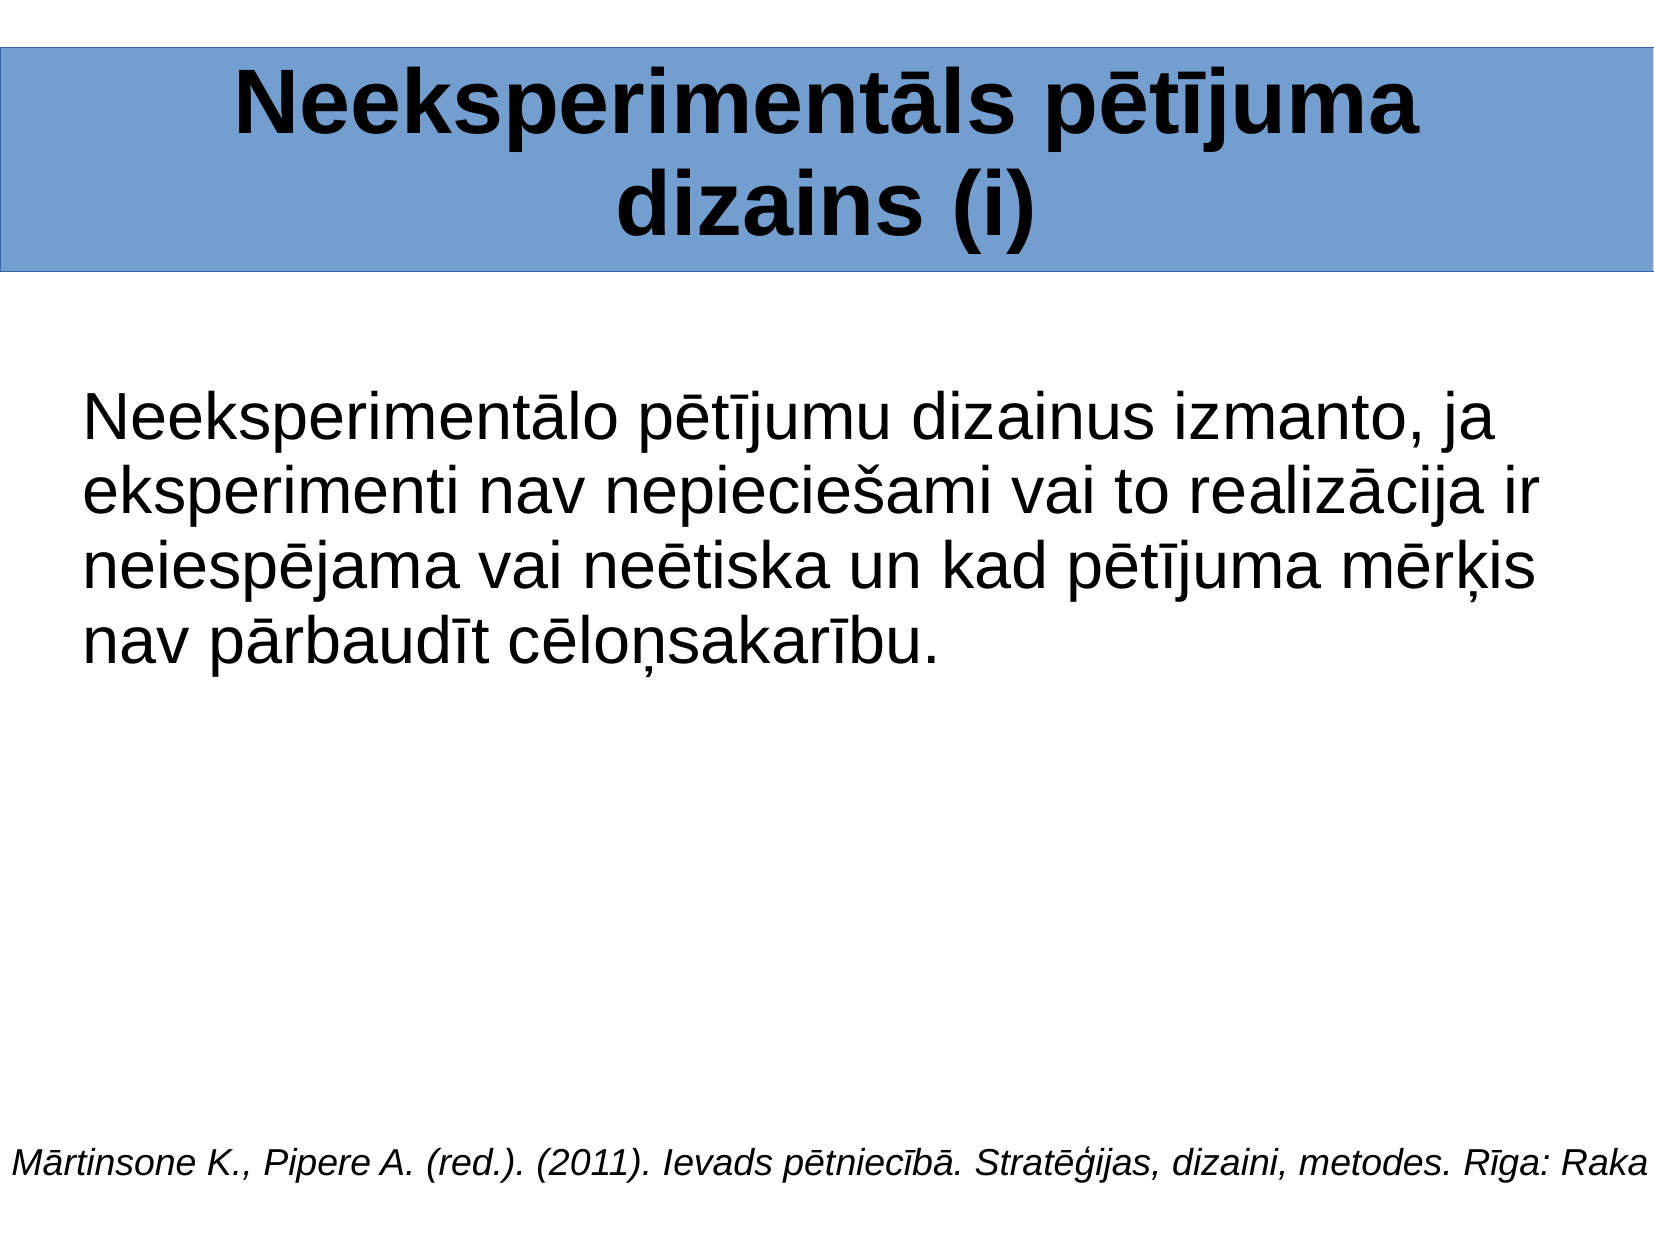

# Neeksperimentāls pētījuma dizains (i)
Neeksperimentālo pētījumu dizainus izmanto, ja eksperimenti nav nepieciešami vai to realizācija ir neiespējama vai neētiska un kad pētījuma mērķis nav pārbaudīt cēloņsakarību.
Mārtinsone K., Pipere A. (red.). (2011). Ievads pētniecībā. Stratēģijas, dizaini, metodes. Rīga: Raka